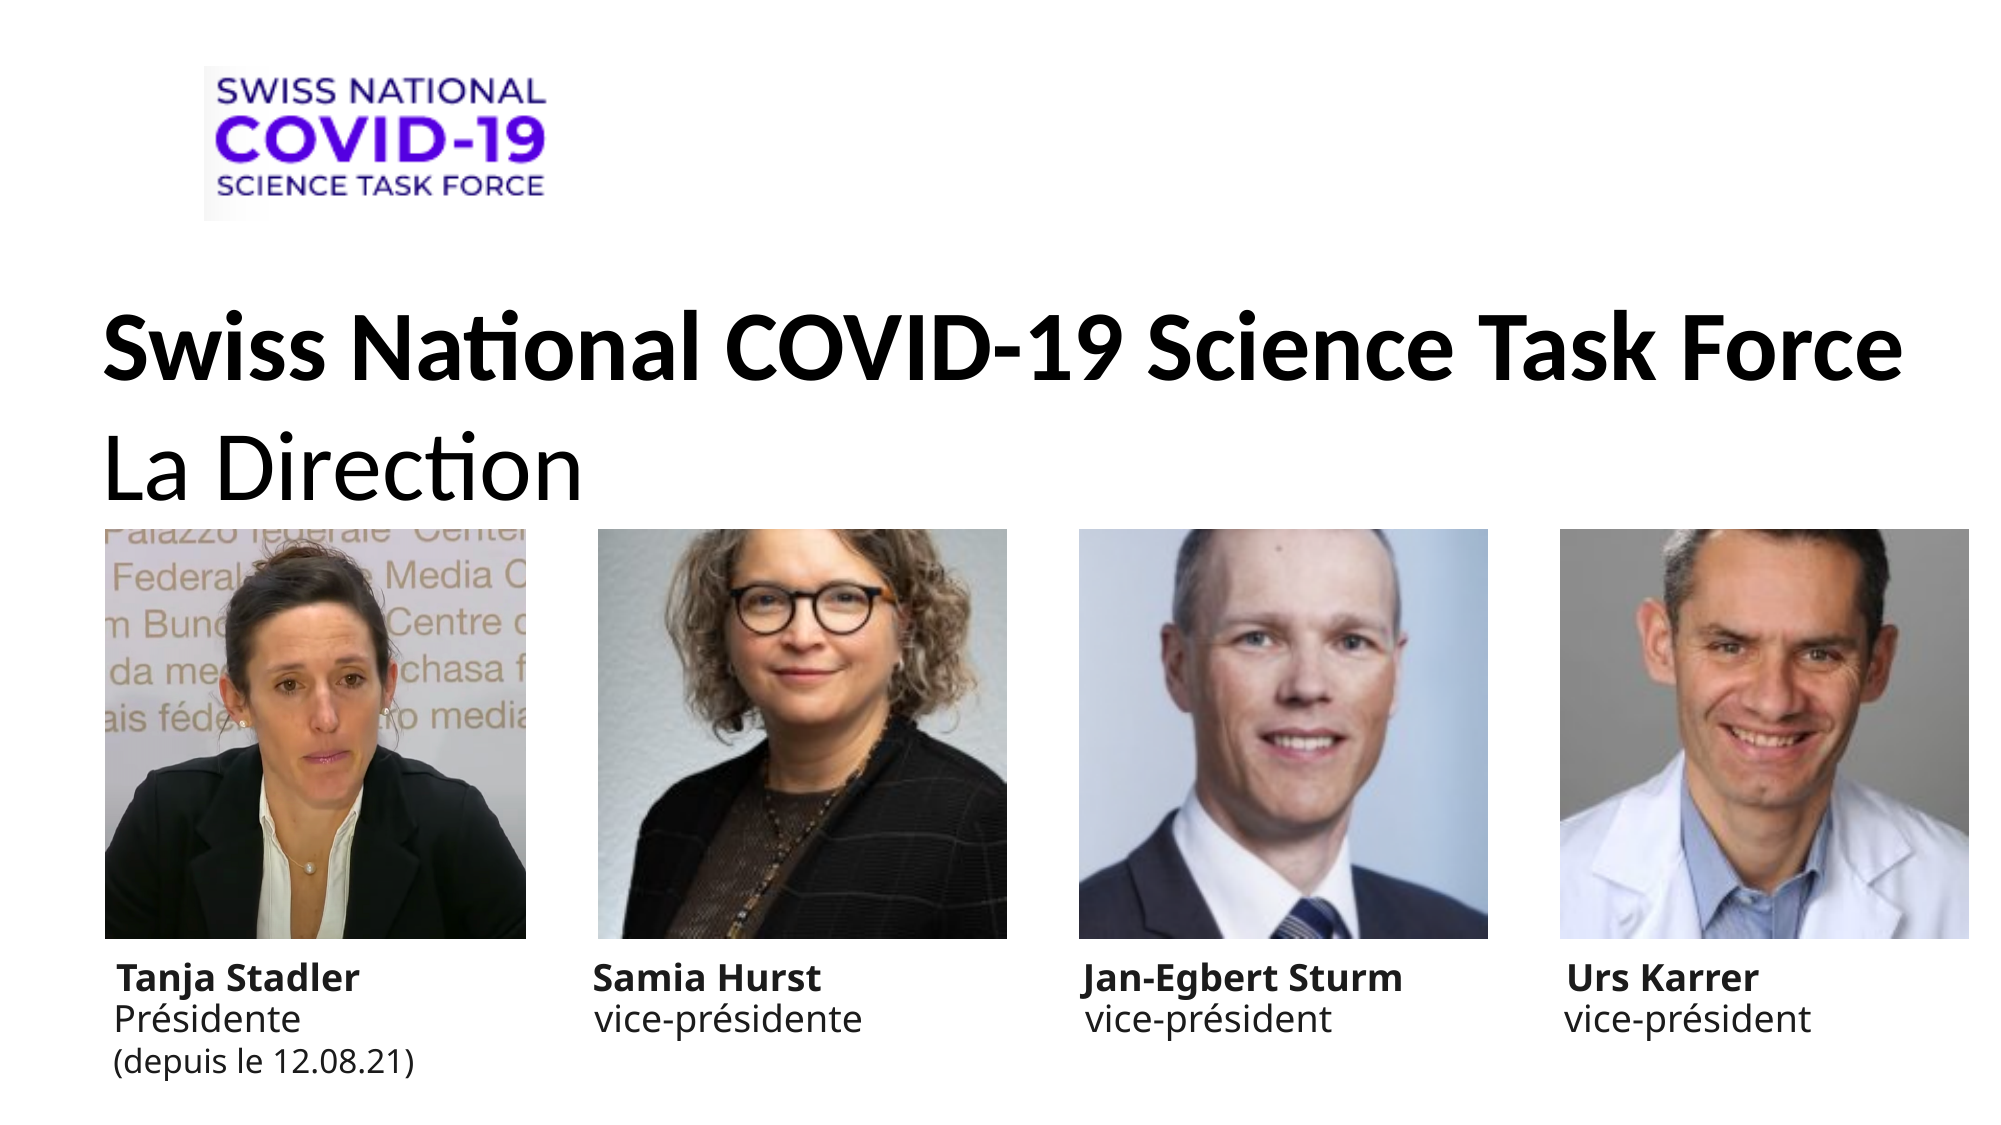

Swiss National COVID-19 Science Task Force
La Direction
Tanja Stadler
Samia Hurst
Jan-Egbert Sturm
Urs Karrer
Présidente
(depuis le 12.08.21)
vice-présidente
vice-président
vice-président